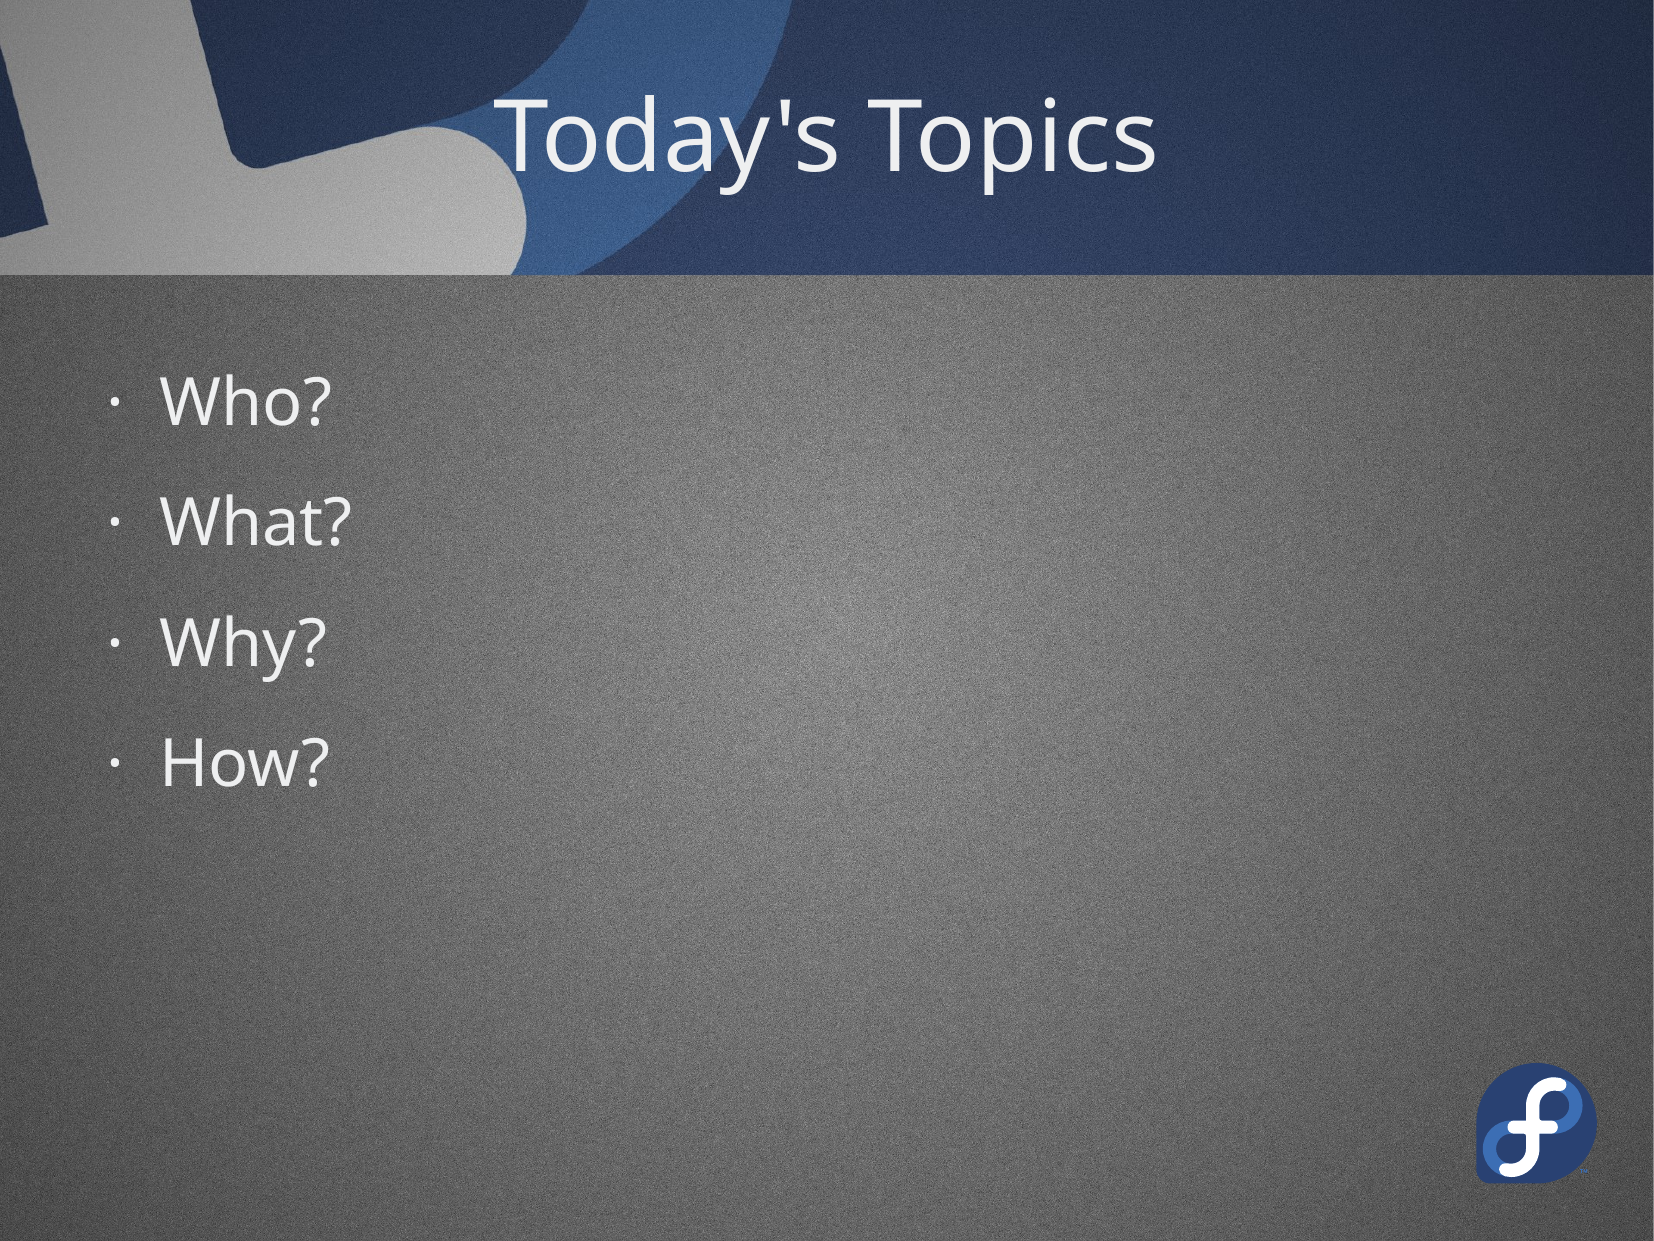

# Today's Topics
Who?
What?
Why?
How?